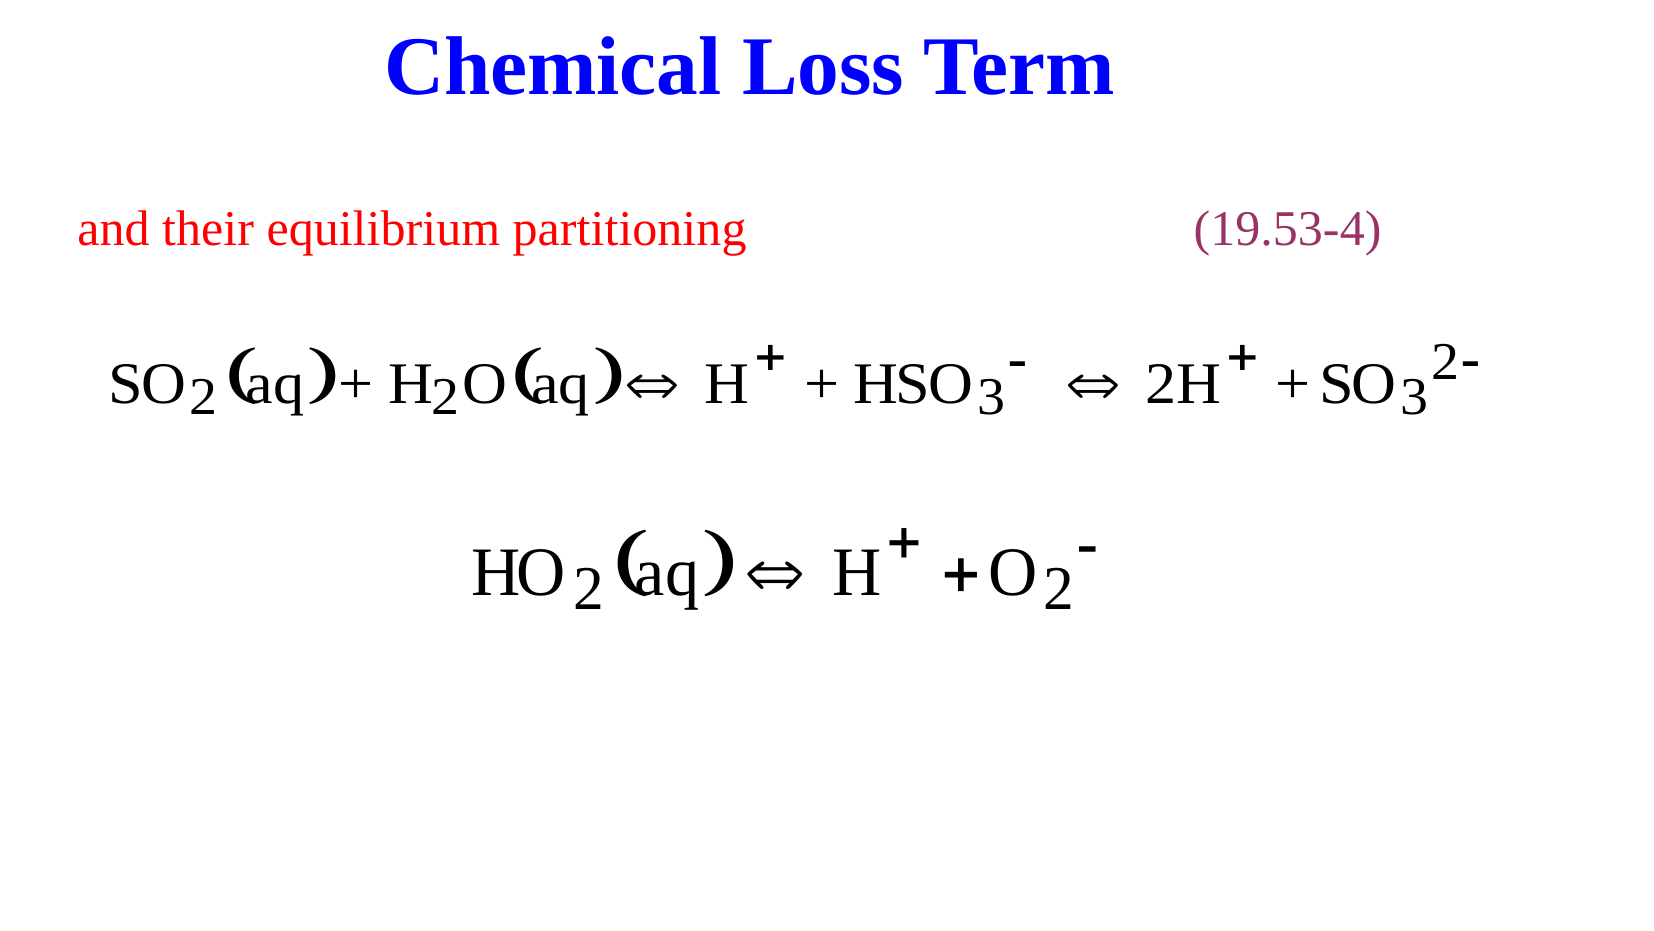

# Chemical Loss Term
and their equilibrium partitioning	(19.53-4)